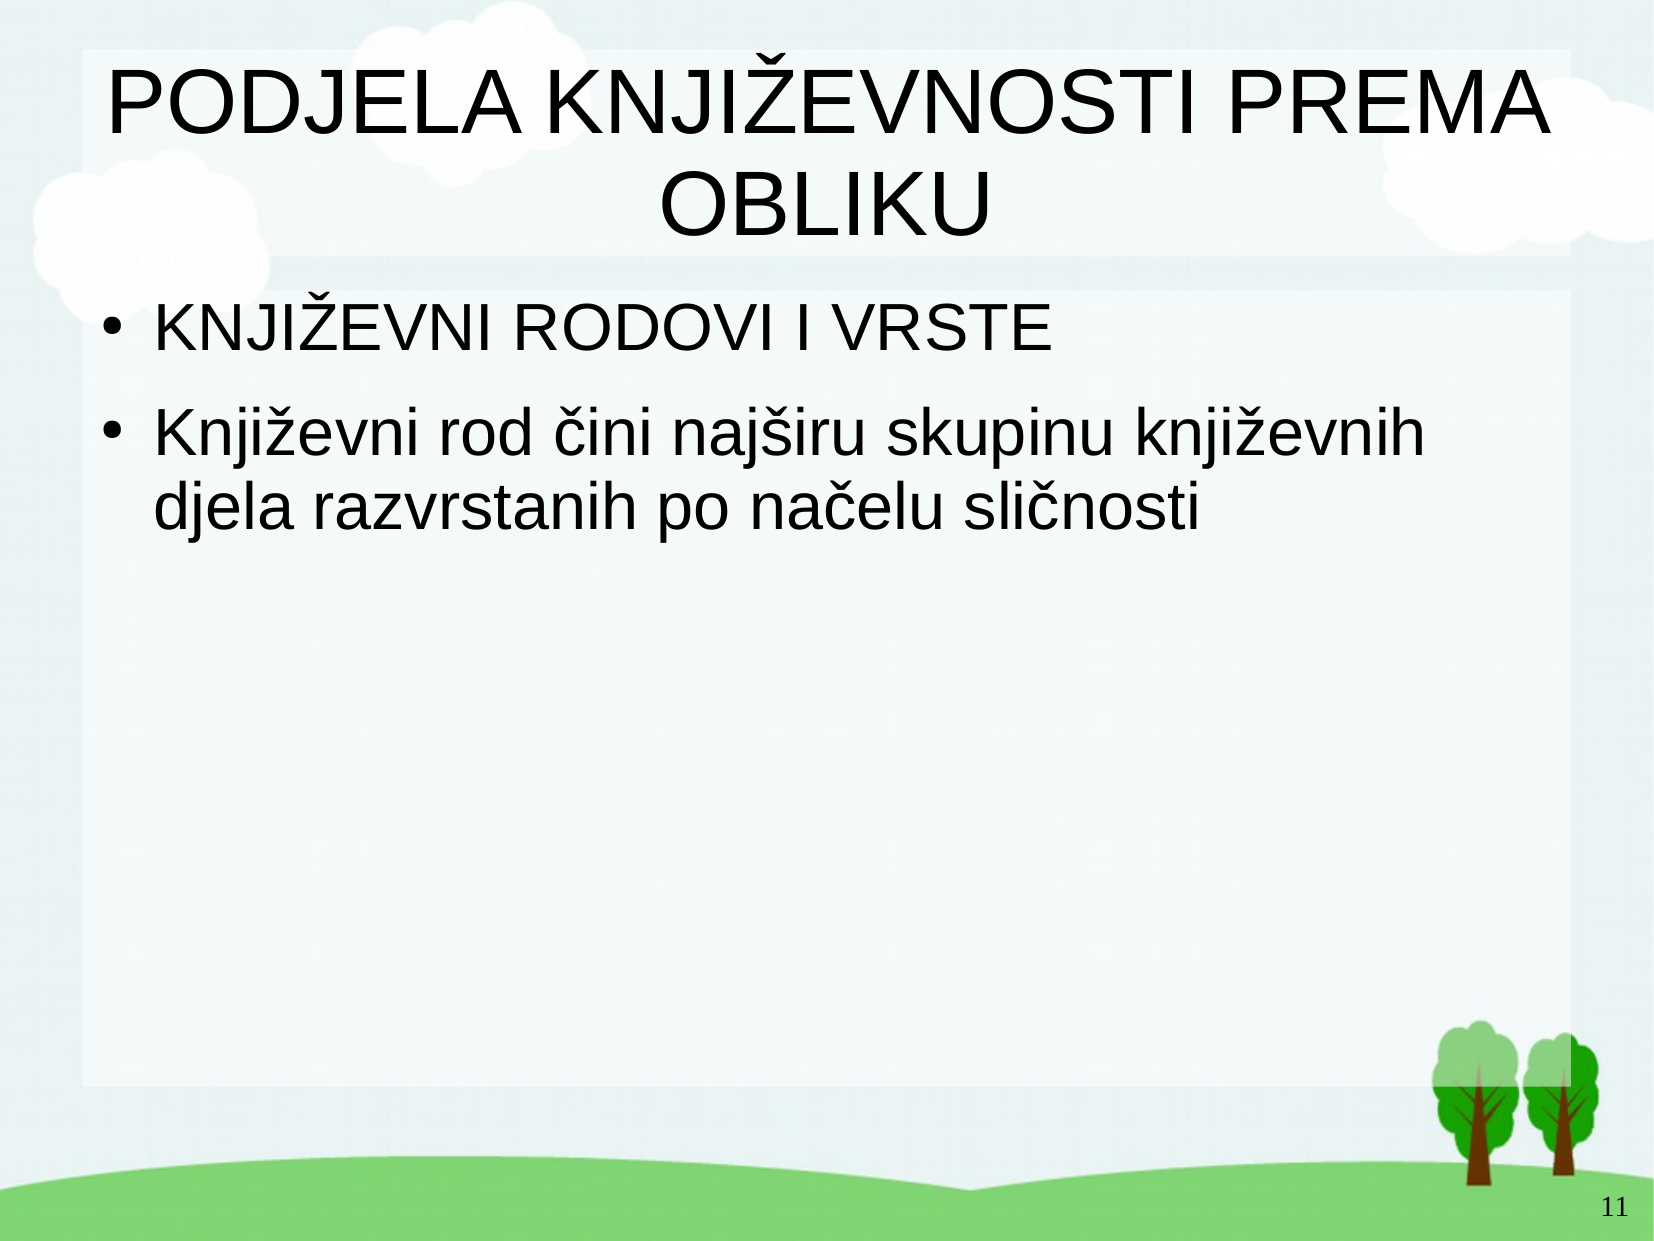

# PODJELA KNJIŽEVNOSTI PREMA OBLIKU
KNJIŽEVNI RODOVI I VRSTE
Književni rod čini najširu skupinu književnih djela razvrstanih po načelu sličnosti
11